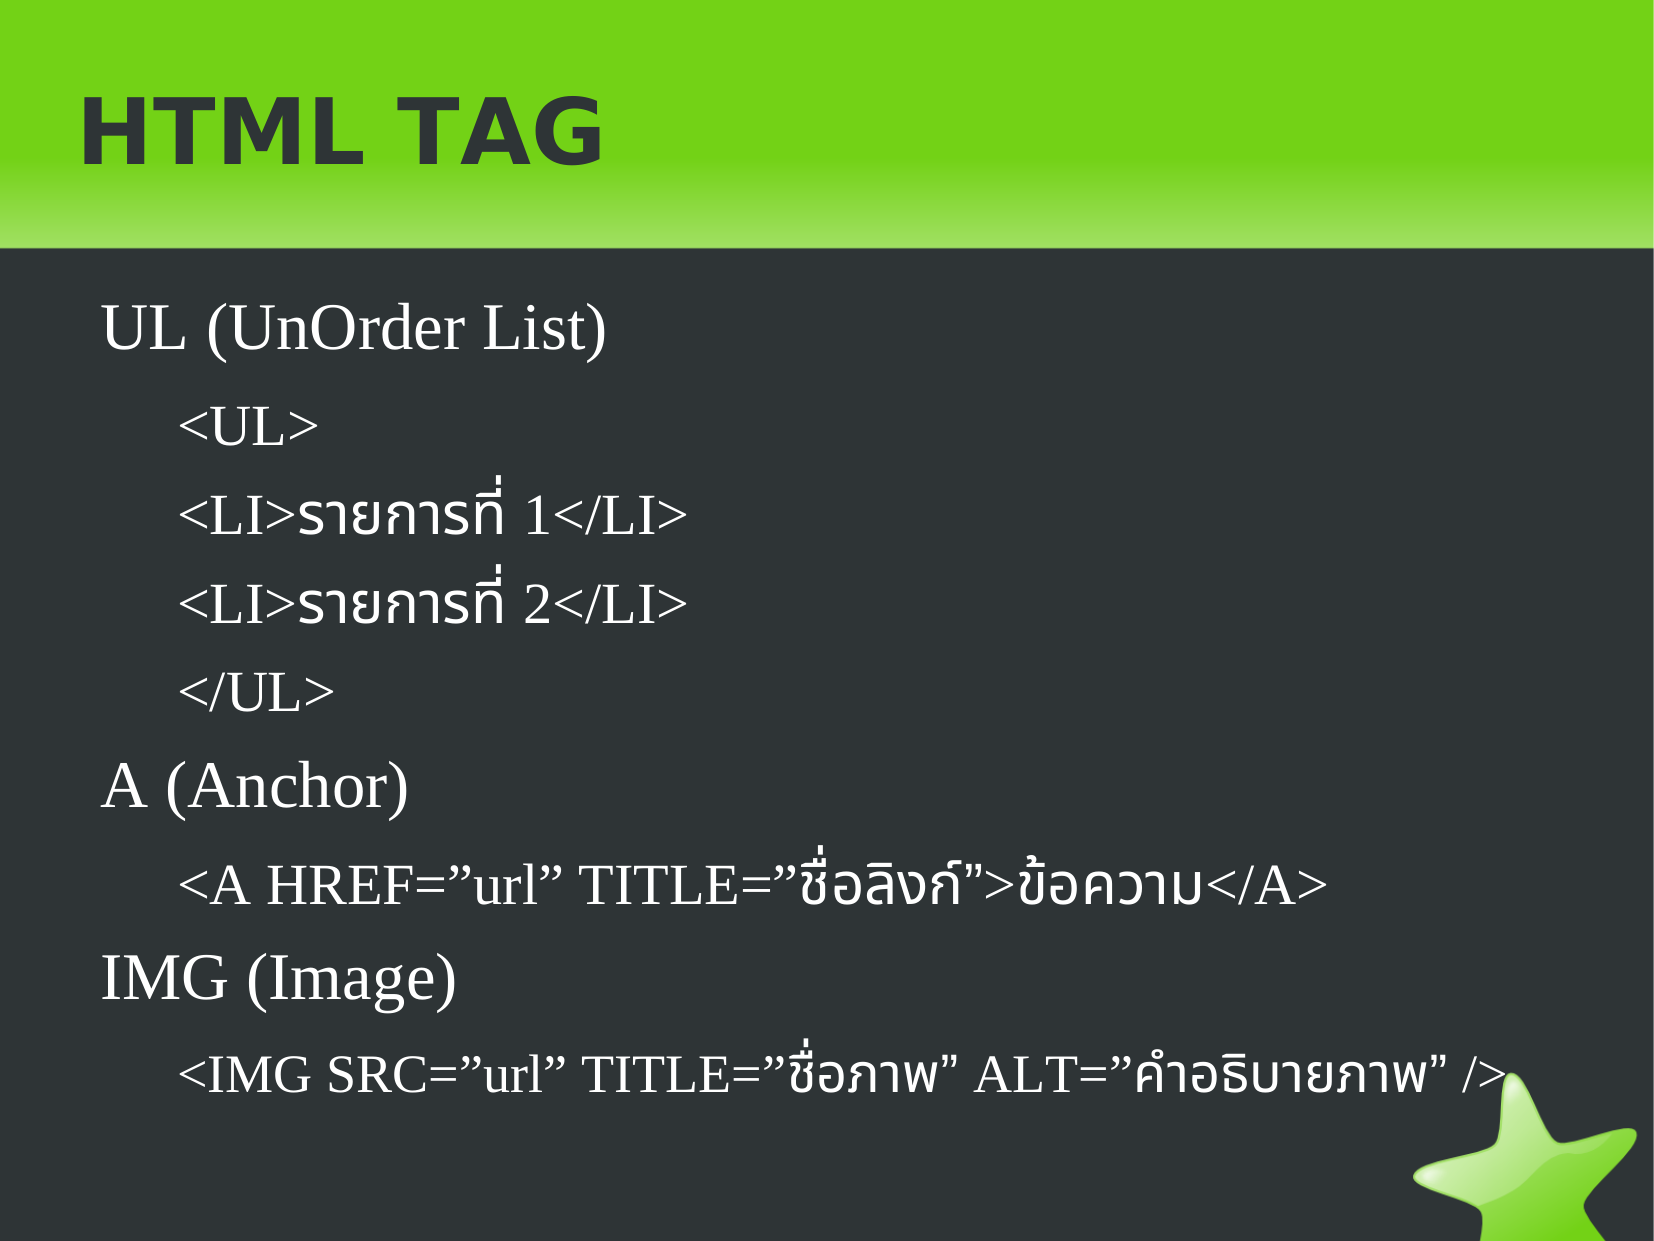

# HTML TAG
UL (UnOrder List)
<UL>
<LI>รายการที่ 1</LI>
<LI>รายการที่ 2</LI>
</UL>
A (Anchor)
<A HREF=”url” TITLE=”ชื่อลิงก์”>ข้อความ</A>
IMG (Image)
<IMG SRC=”url” TITLE=”ชื่อภาพ” ALT=”คำอธิบายภาพ” />